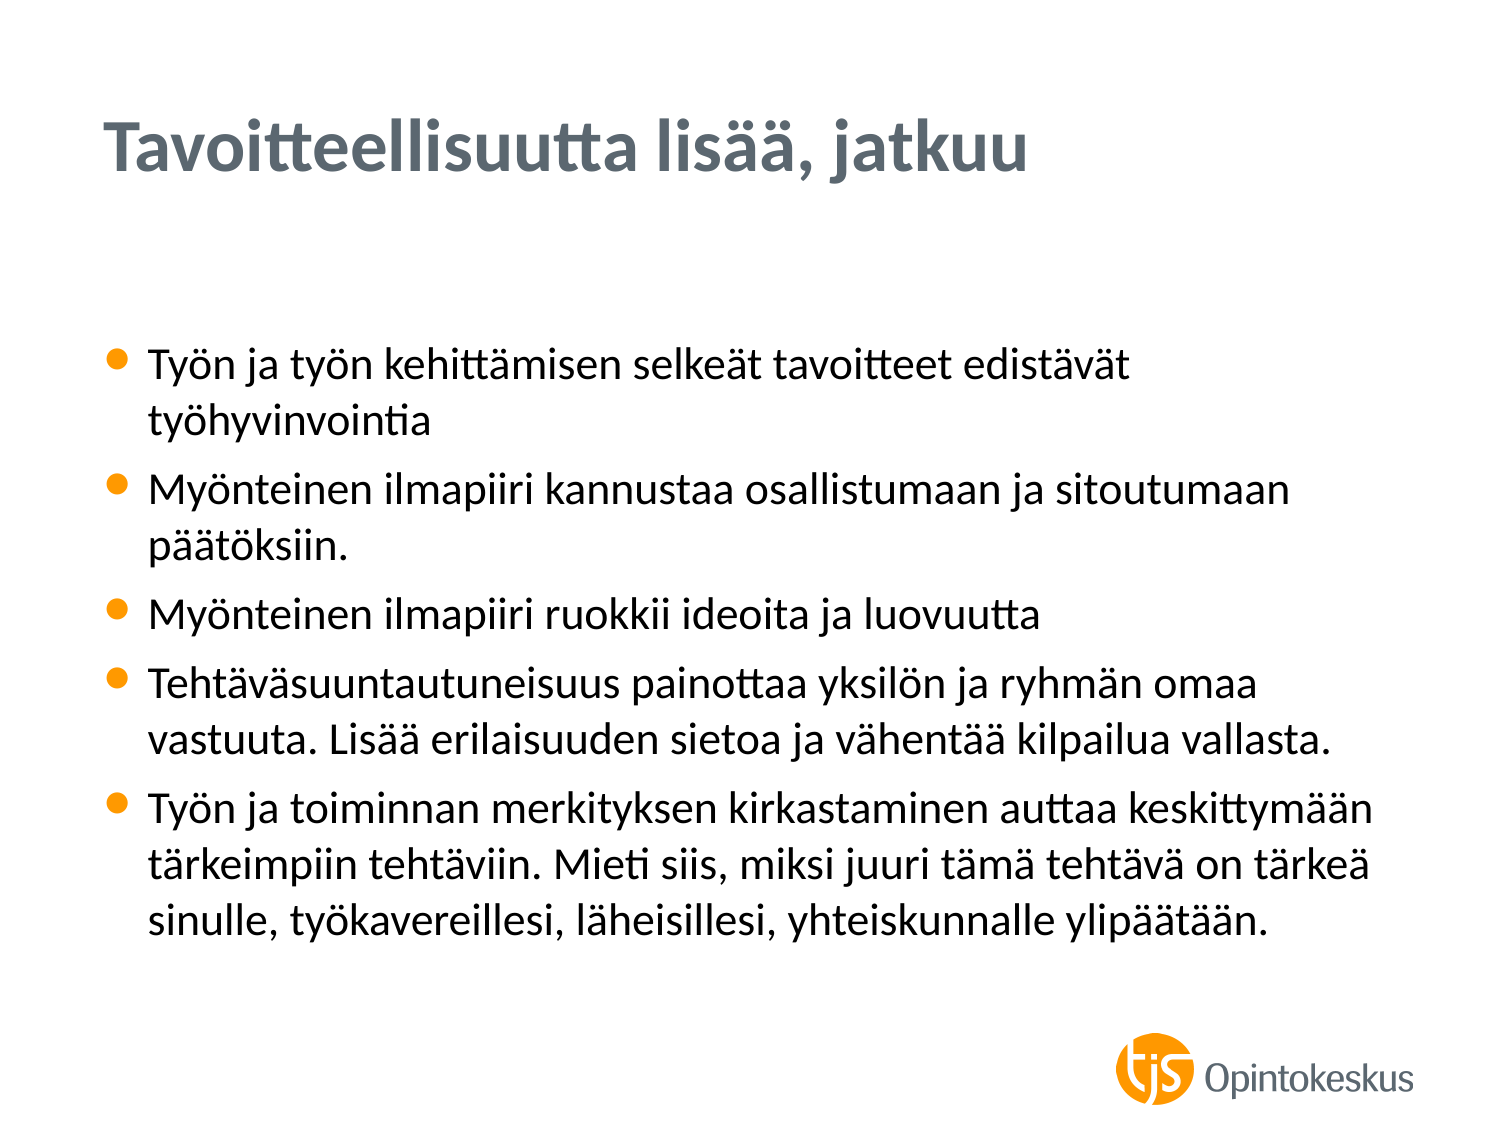

Tavoitteellisuutta lisää, jatkuu
# Työn ja työn kehittämisen selkeät tavoitteet edistävät työhyvinvointia
Myönteinen ilmapiiri kannustaa osallistumaan ja sitoutumaan päätöksiin.
Myönteinen ilmapiiri ruokkii ideoita ja luovuutta
Tehtäväsuuntautuneisuus painottaa yksilön ja ryhmän omaa vastuuta. Lisää erilaisuuden sietoa ja vähentää kilpailua vallasta.
Työn ja toiminnan merkityksen kirkastaminen auttaa keskittymään tärkeimpiin tehtäviin. Mieti siis, miksi juuri tämä tehtävä on tärkeä sinulle, työkavereillesi, läheisillesi, yhteiskunnalle ylipäätään.